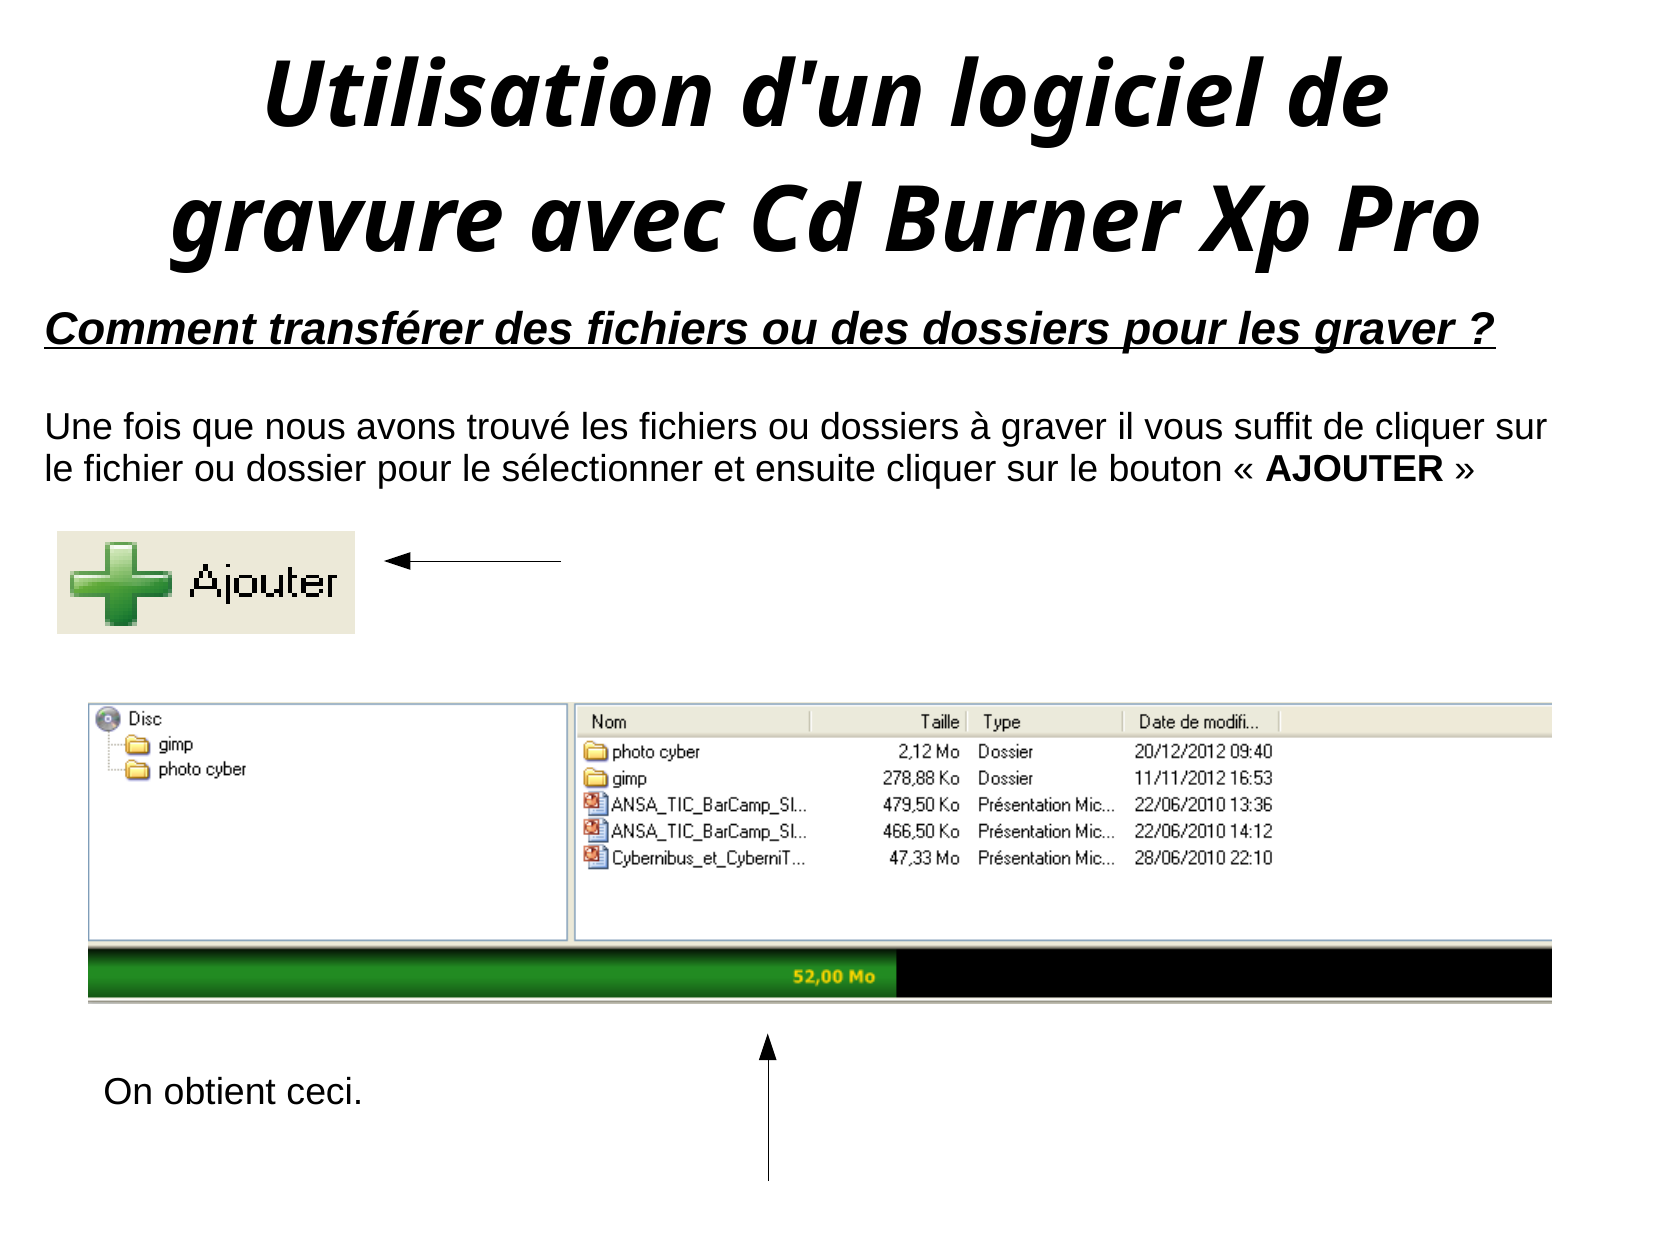

# Utilisation d'un logiciel de gravure avec Cd Burner Xp Pro
Comment transférer des fichiers ou des dossiers pour les graver ?
Une fois que nous avons trouvé les fichiers ou dossiers à graver il vous suffit de cliquer sur le fichier ou dossier pour le sélectionner et ensuite cliquer sur le bouton « AJOUTER »
On obtient ceci.